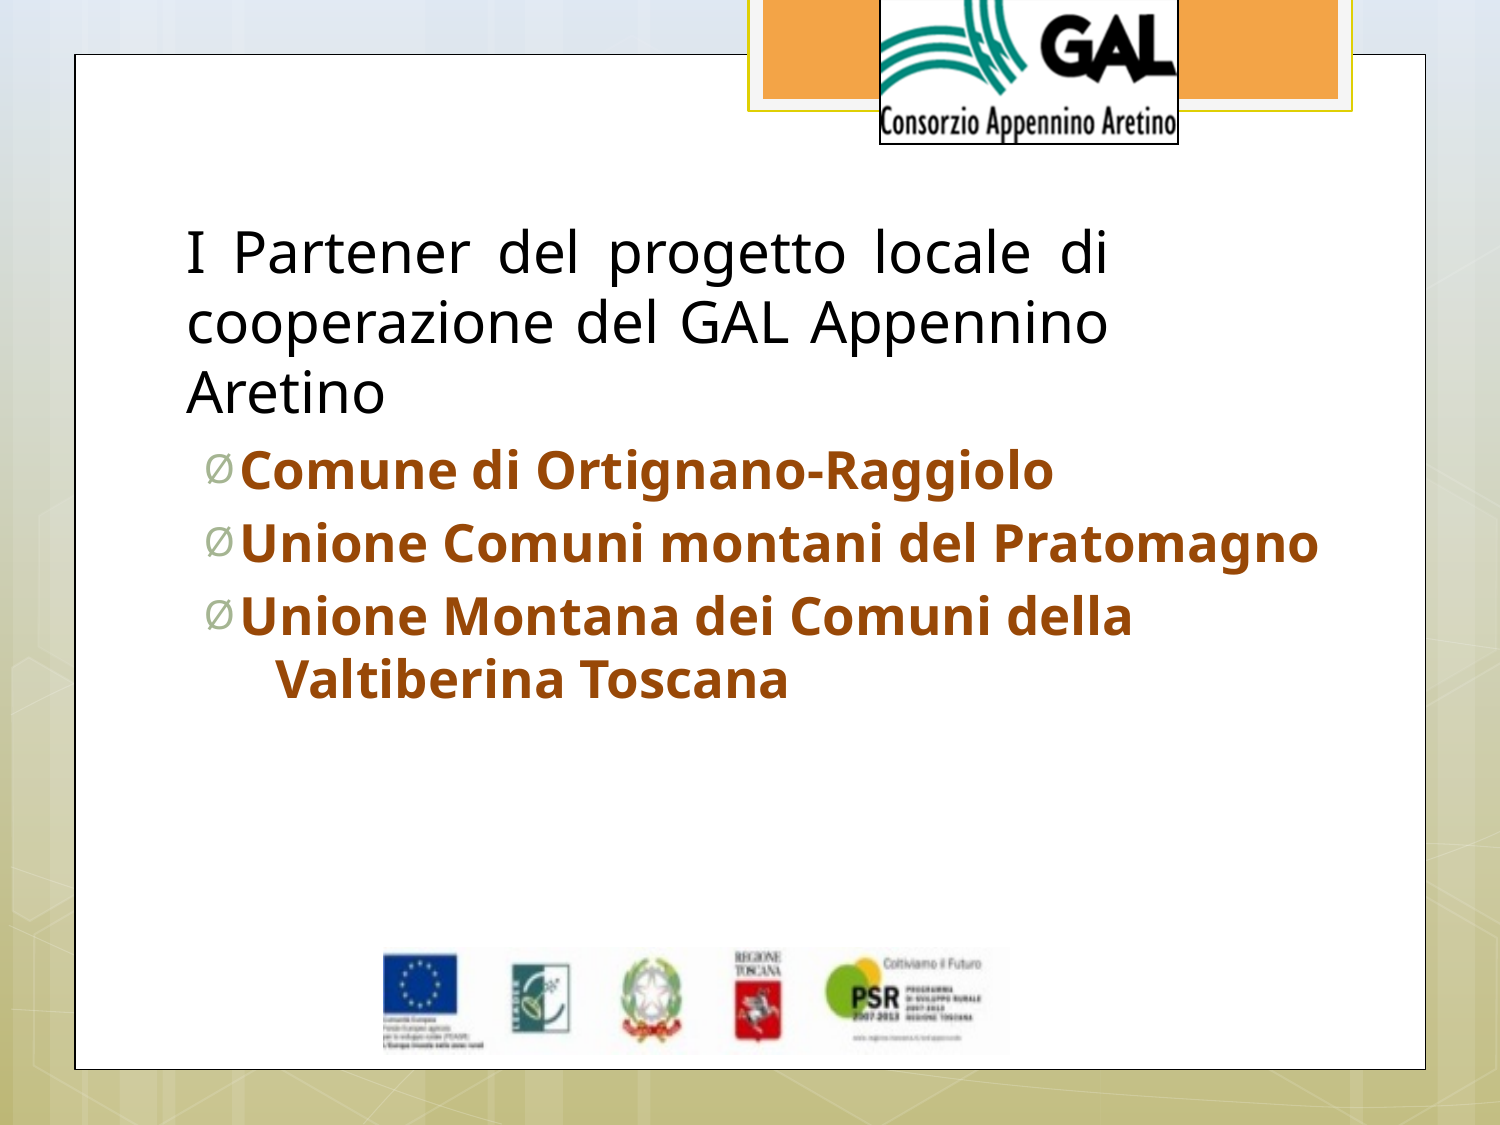

# I Partener del progetto locale di cooperazione del GAL Appennino Aretino
Comune di Ortignano-Raggiolo
Unione Comuni montani del Pratomagno
Unione Montana dei Comuni della Valtiberina Toscana